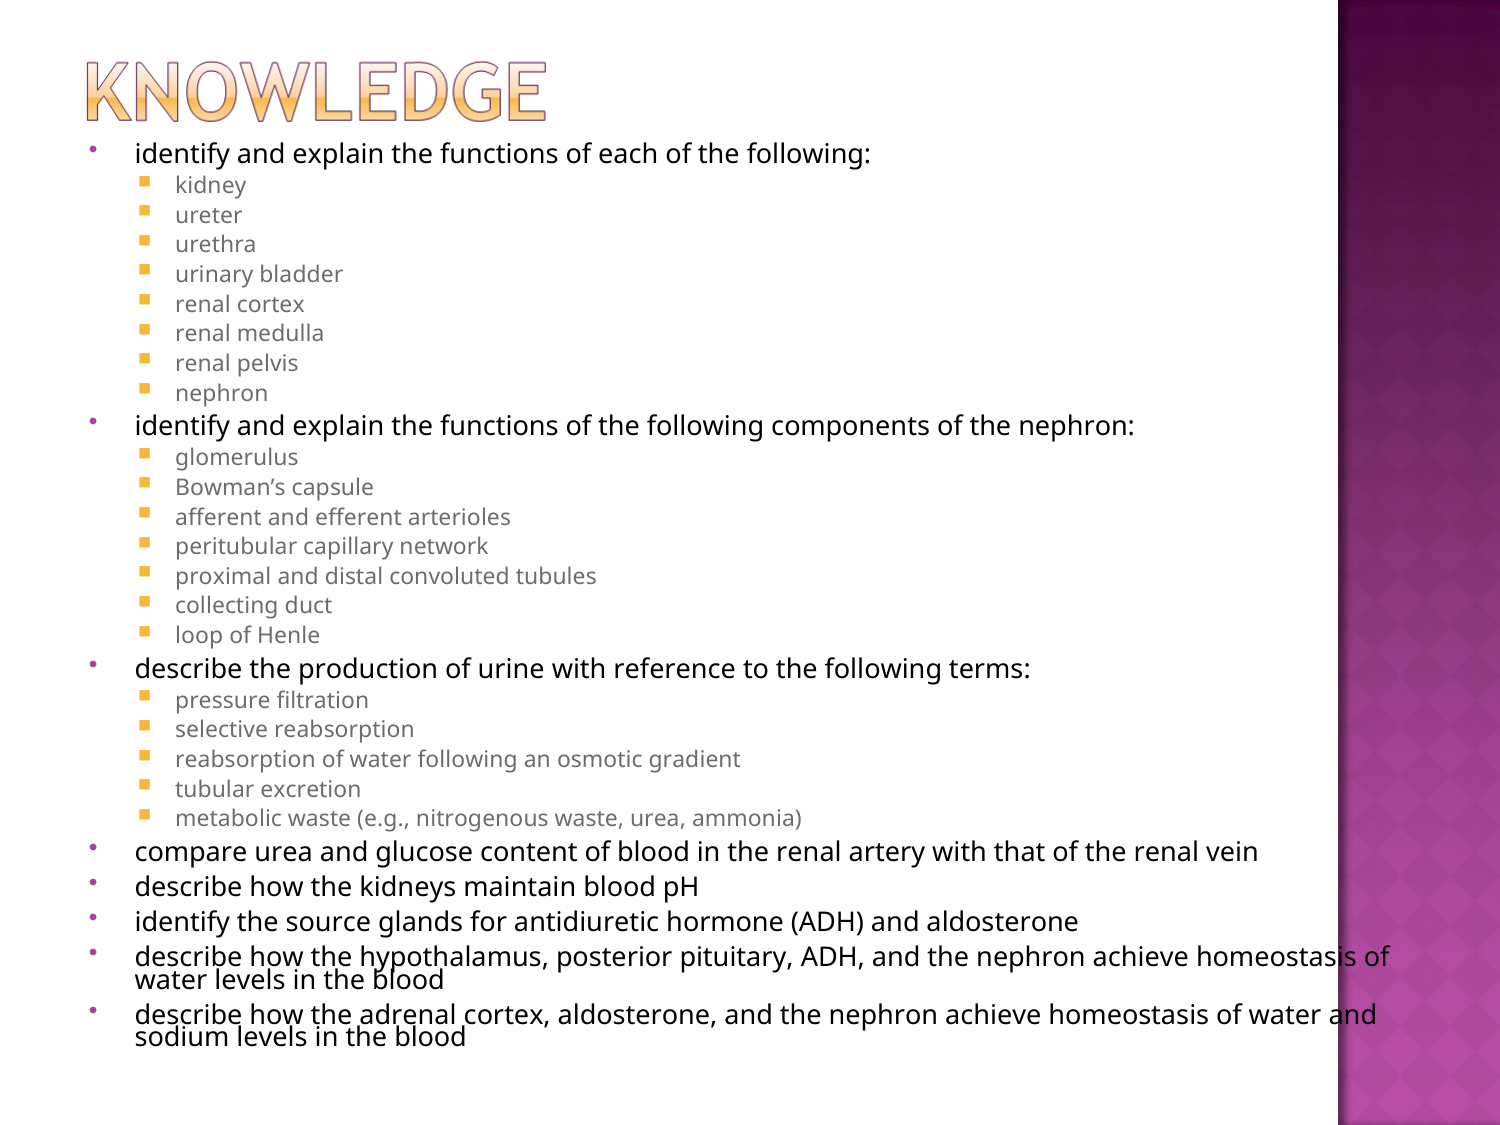

# identify and explain the functions of each of the following:
kidney
ureter
urethra
urinary bladder
renal cortex
renal medulla
renal pelvis
nephron
identify and explain the functions of the following components of the nephron:
glomerulus
Bowman’s capsule
afferent and efferent arterioles
peritubular capillary network
proximal and distal convoluted tubules
collecting duct
loop of Henle
describe the production of urine with reference to the following terms:
pressure filtration
selective reabsorption
reabsorption of water following an osmotic gradient
tubular excretion
metabolic waste (e.g., nitrogenous waste, urea, ammonia)
compare urea and glucose content of blood in the renal artery with that of the renal vein
describe how the kidneys maintain blood pH
identify the source glands for antidiuretic hormone (ADH) and aldosterone
describe how the hypothalamus, posterior pituitary, ADH, and the nephron achieve homeostasis of water levels in the blood
describe how the adrenal cortex, aldosterone, and the nephron achieve homeostasis of water and sodium levels in the blood